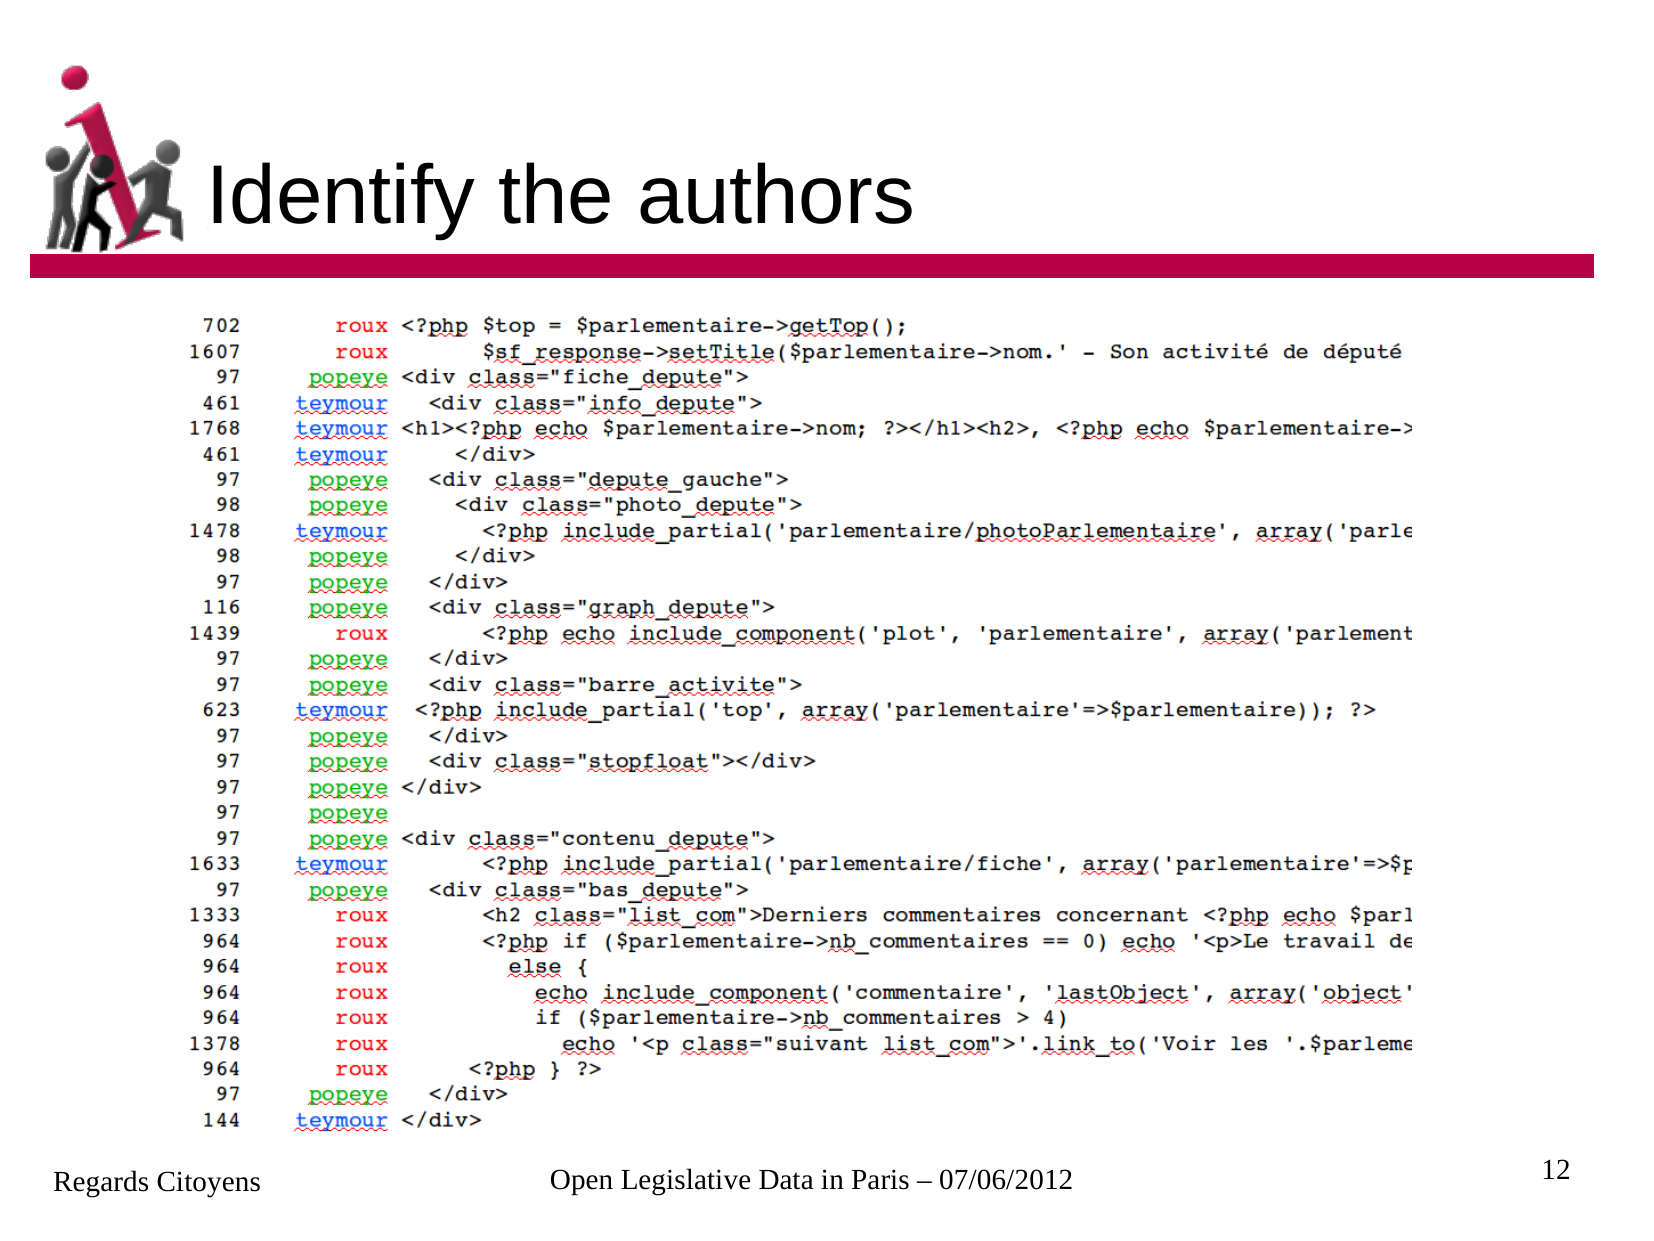

# Identify the authors
12
Présentation au Sénat - 31 mai 2012